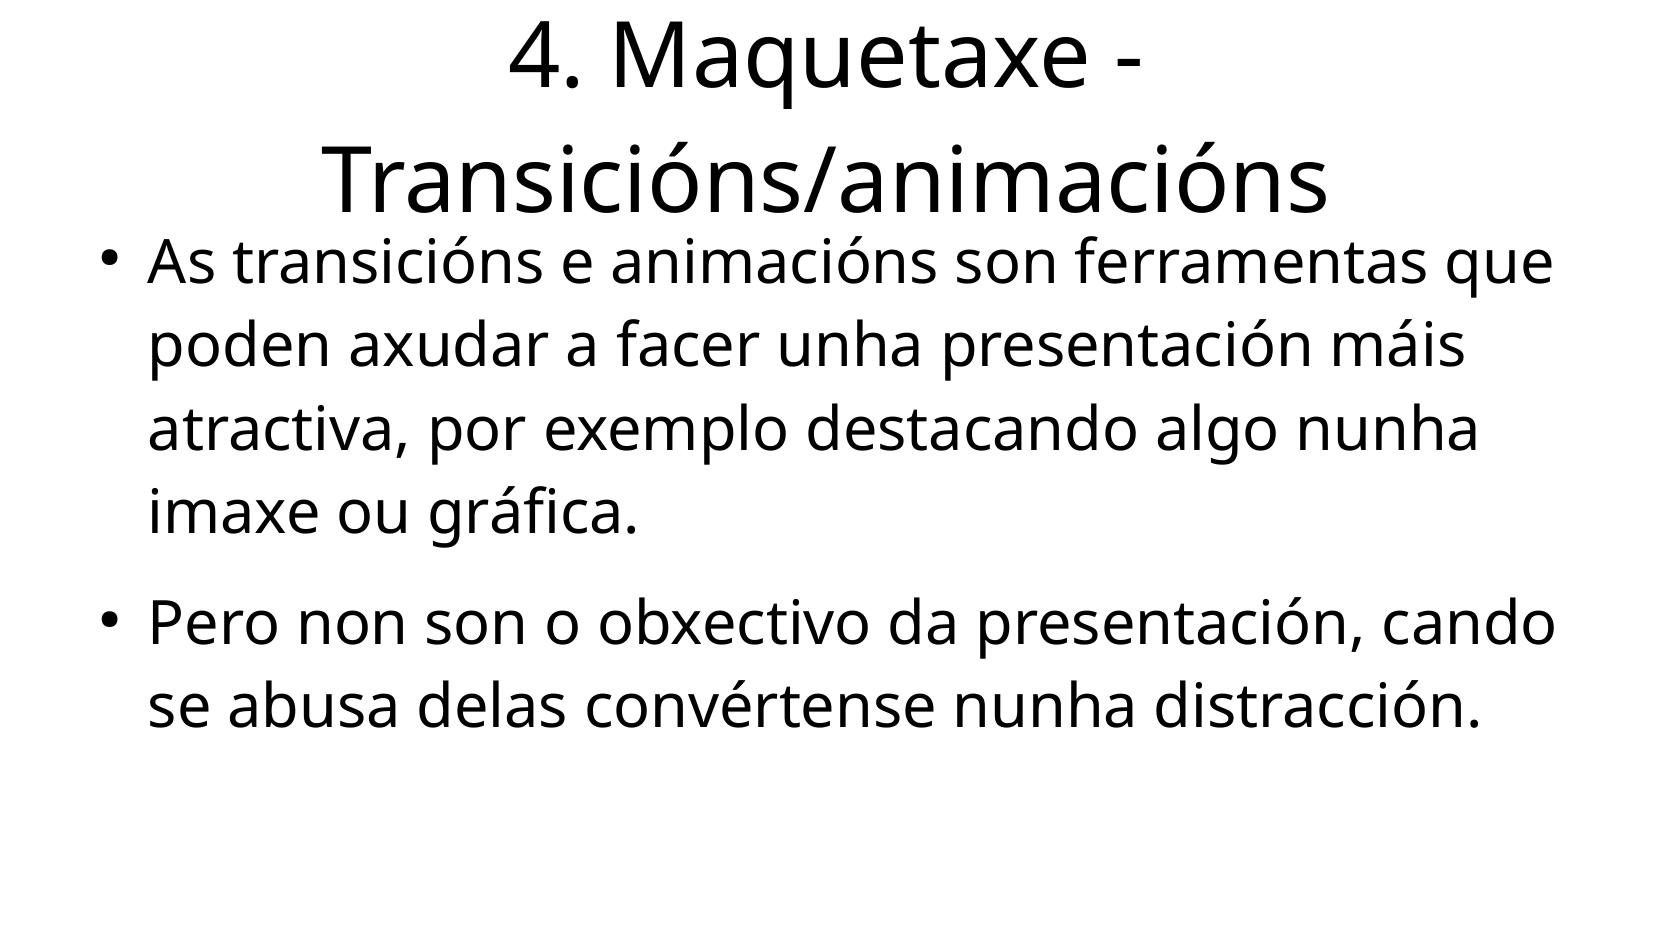

# 4. Maquetaxe - Transicións/animacións
As transicións e animacións son ferramentas que poden axudar a facer unha presentación máis atractiva, por exemplo destacando algo nunha imaxe ou gráfica.
Pero non son o obxectivo da presentación, cando se abusa delas convértense nunha distracción.